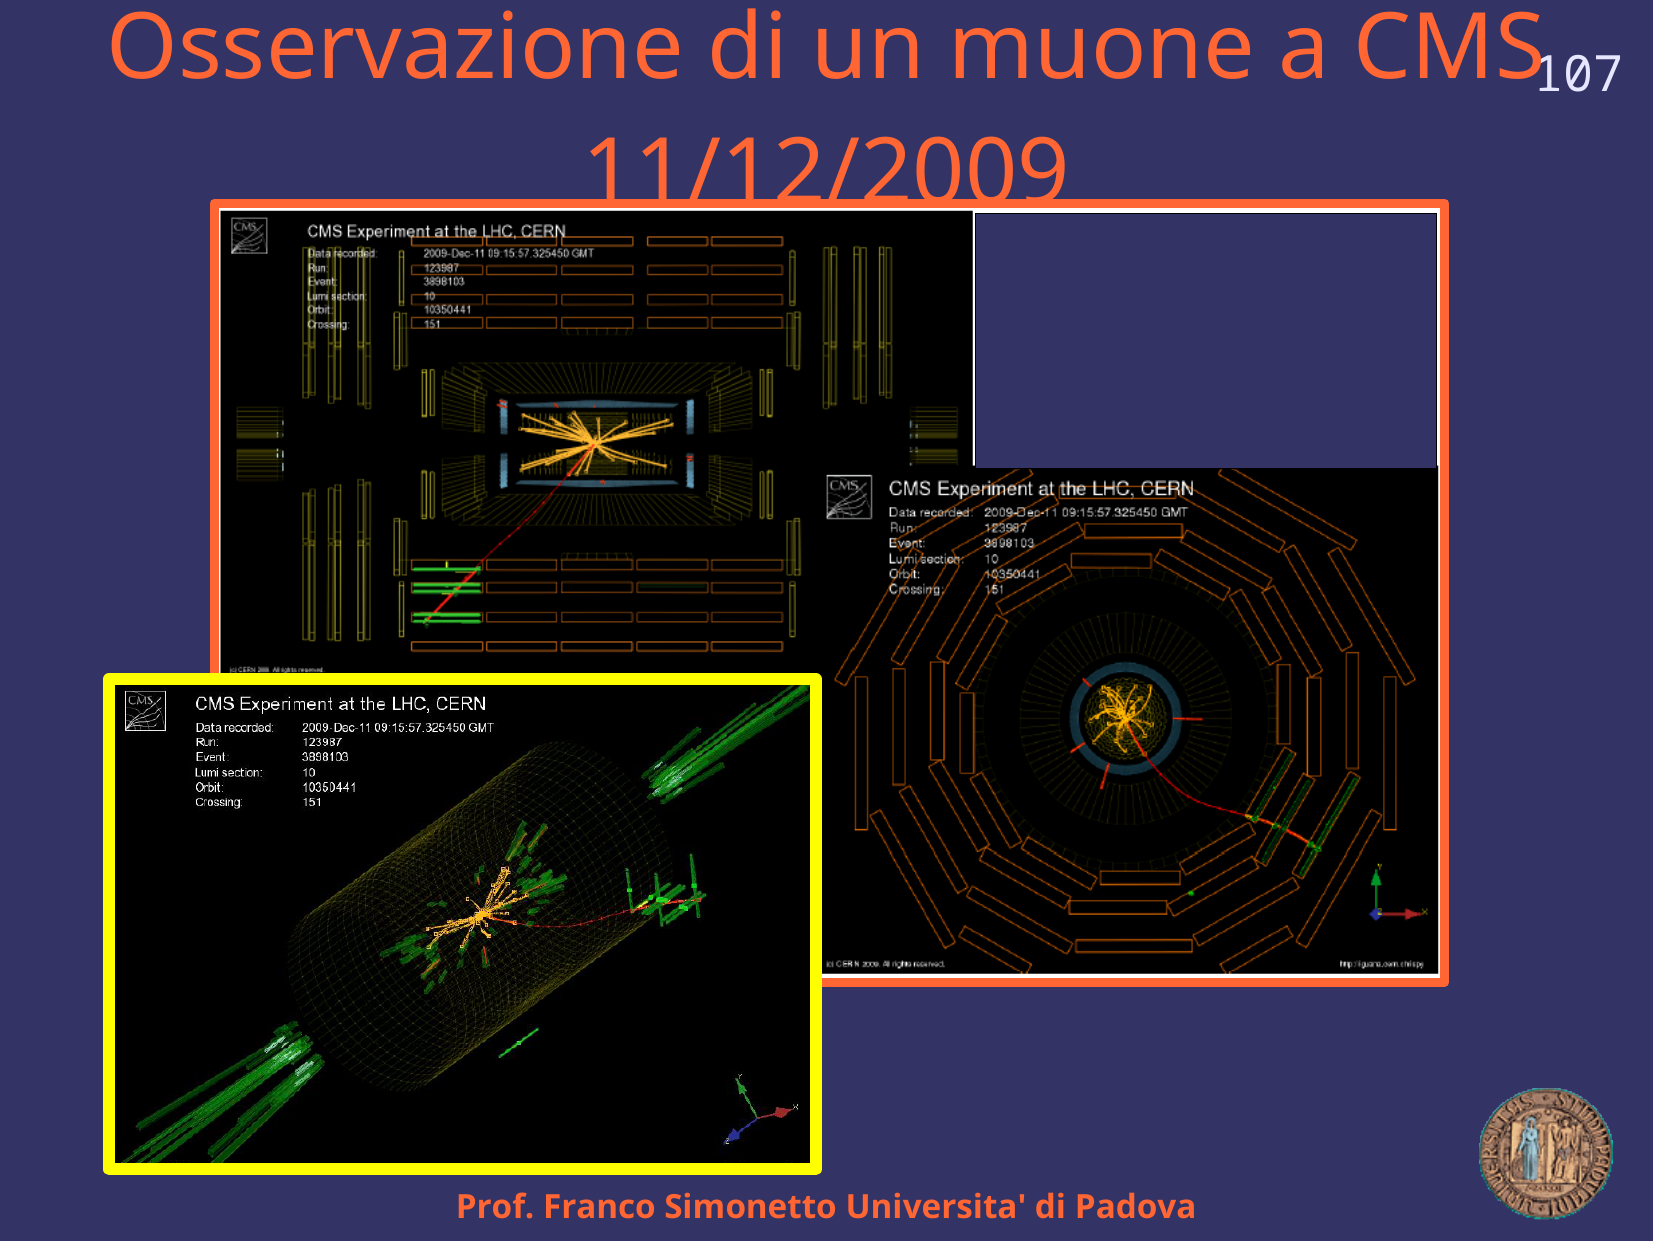

# Osservazione di un muone a CMS 11/12/2009
107